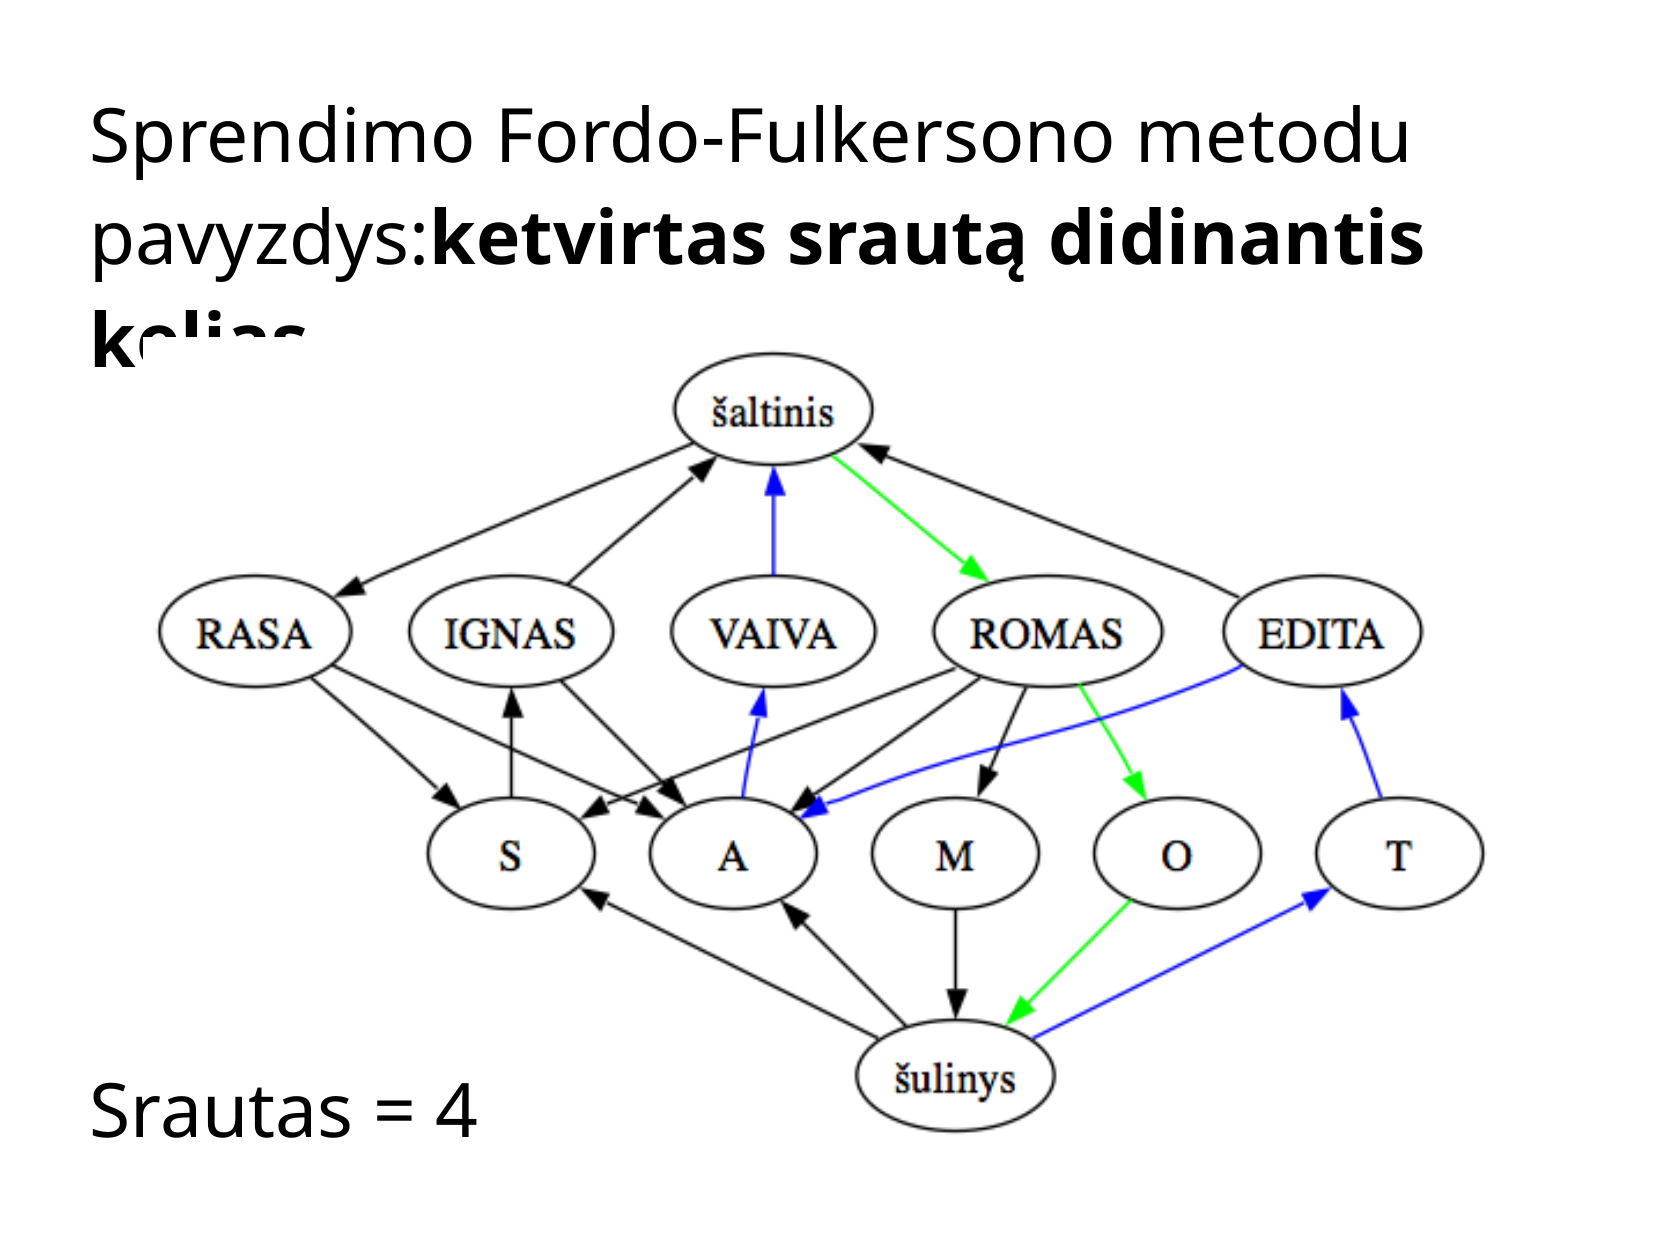

Sprendimo Fordo-Fulkersono metodu pavyzdys:ketvirtas srautą didinantis kelias.
Srautas = 4